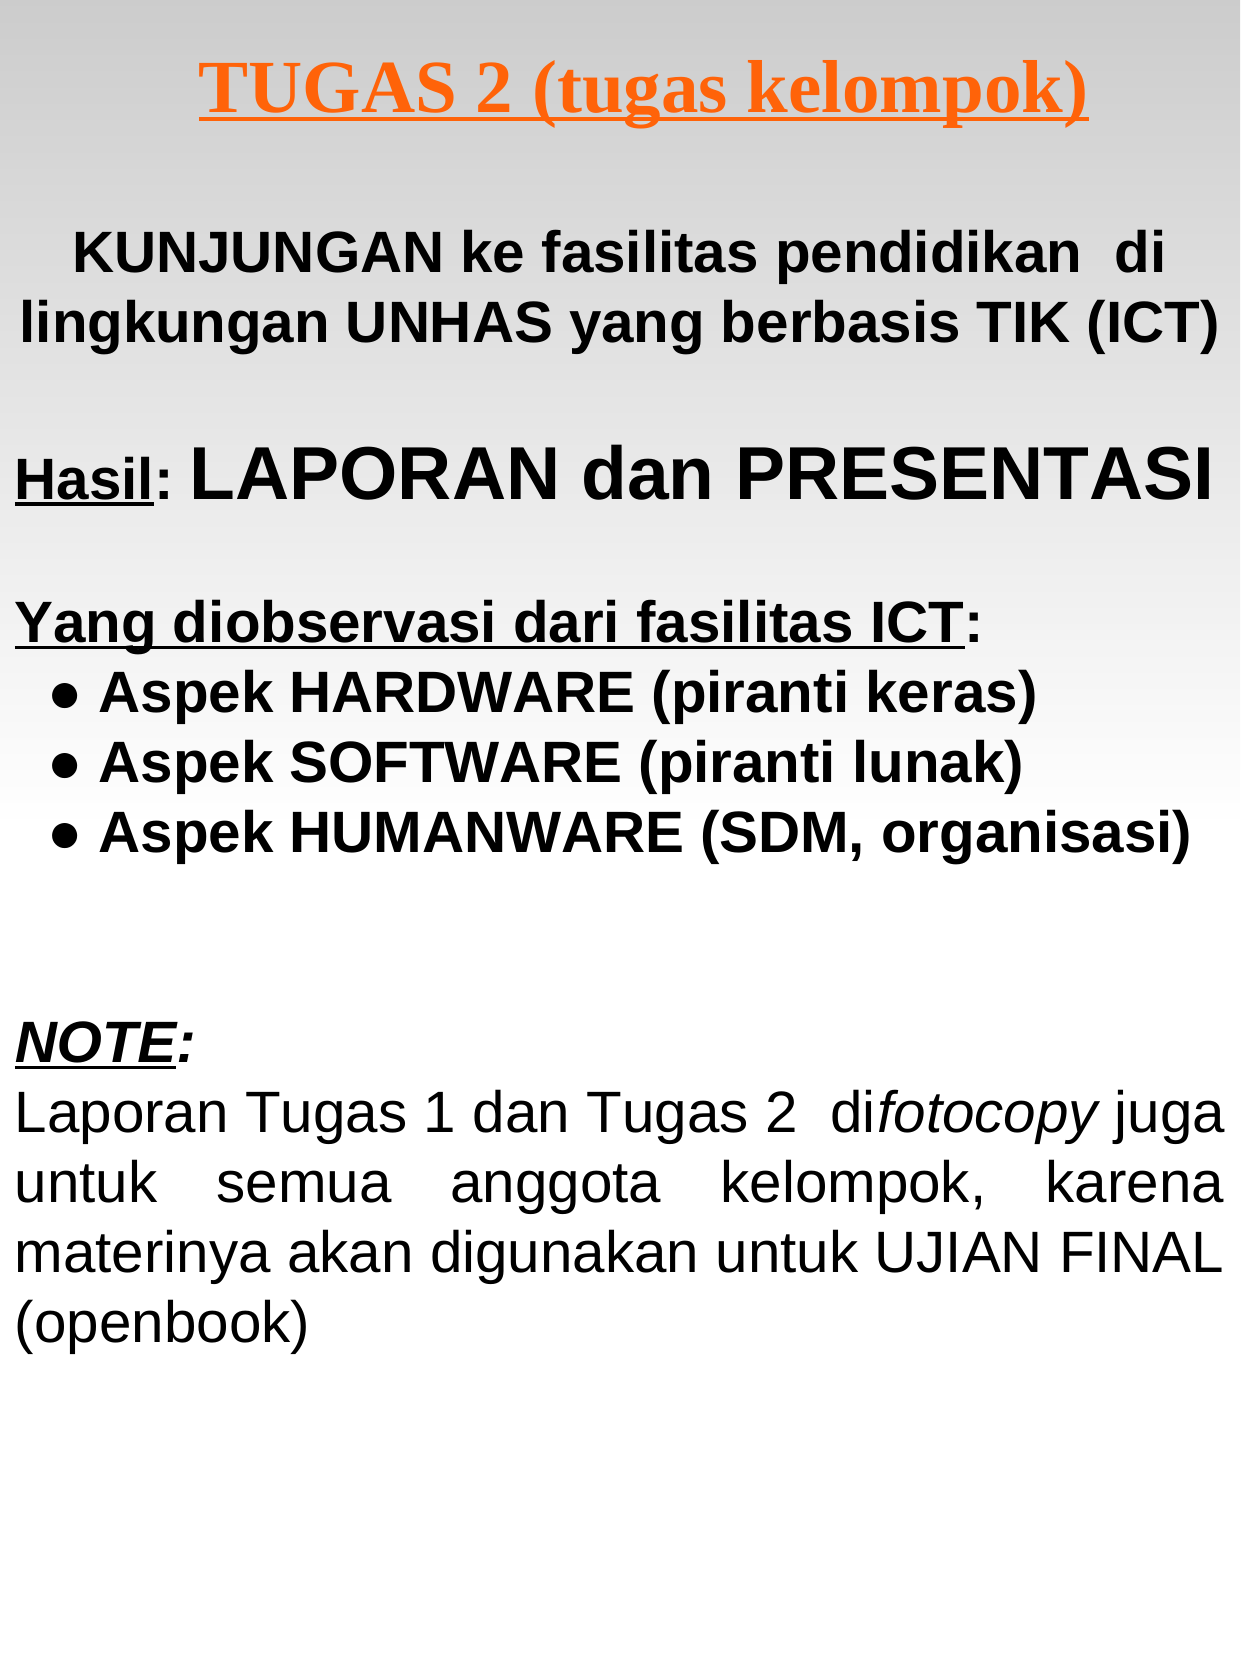

TUGAS 2 (tugas kelompok)
KUNJUNGAN ke fasilitas pendidikan di lingkungan UNHAS yang berbasis TIK (ICT)
Hasil: LAPORAN dan PRESENTASI
Yang di­observasi dari fasilitas ICT:
 ● Aspek HARDWARE (piranti keras)
 ● Aspek SOFTWARE (piranti lunak)
 ● Aspek HUMANWARE (SDM, organisasi)
NOTE:
Laporan Tugas 1 dan Tugas 2 di­foto­copy juga untuk semua anggota kelompok, karena materinya akan digunakan untuk UJIAN FINAL (open­book)